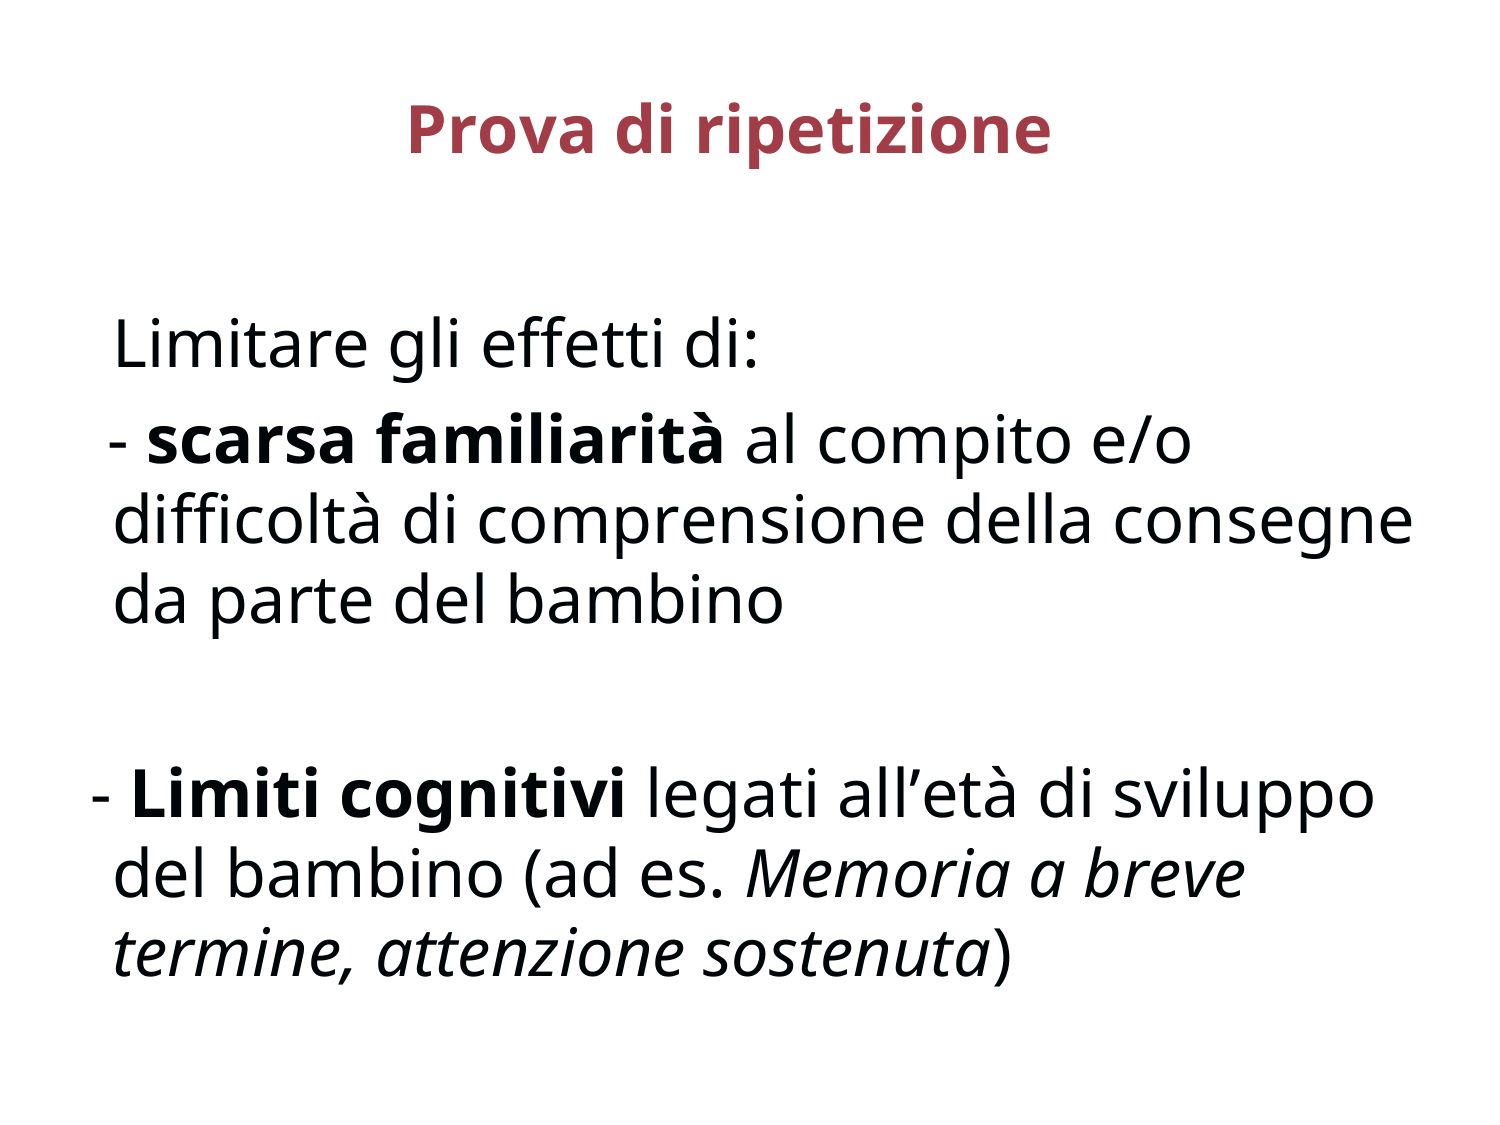

Prova di ripetizione
# Limitare gli effetti di:
 - scarsa familiarità al compito e/o difficoltà di comprensione della consegne da parte del bambino
 - Limiti cognitivi legati all’età di sviluppo del bambino (ad es. Memoria a breve termine, attenzione sostenuta)